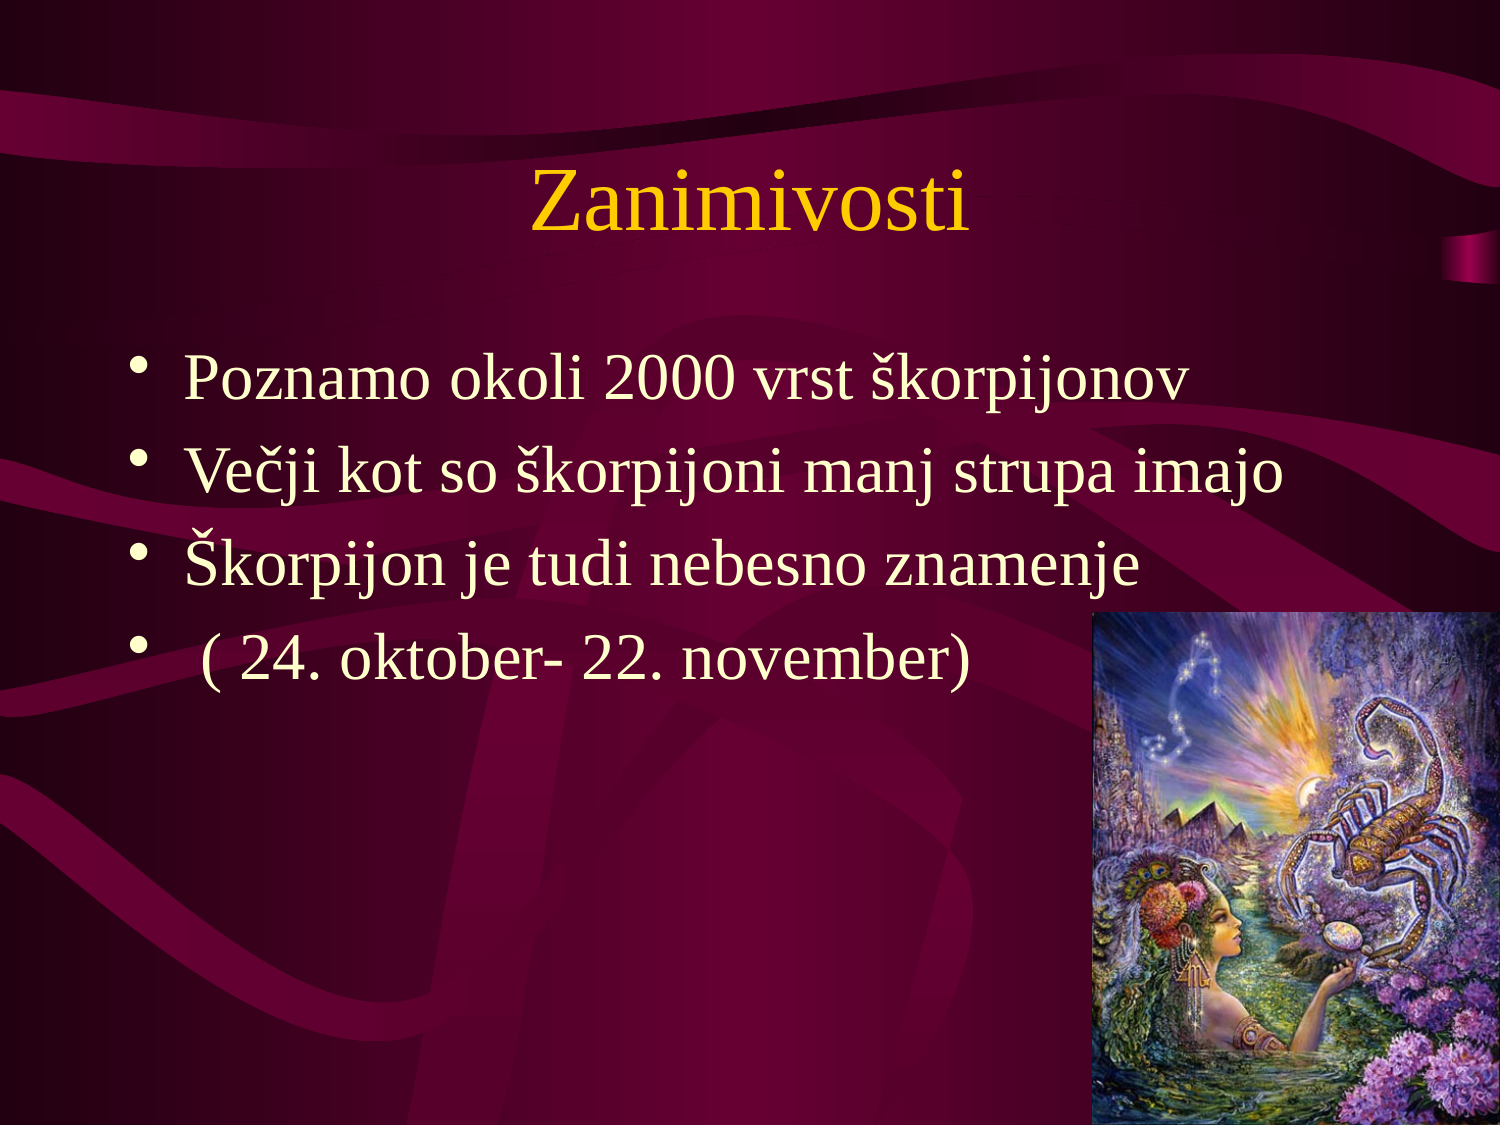

# Zanimivosti
Poznamo okoli 2000 vrst škorpijonov
Večji kot so škorpijoni manj strupa imajo
Škorpijon je tudi nebesno znamenje
 ( 24. oktober- 22. november)